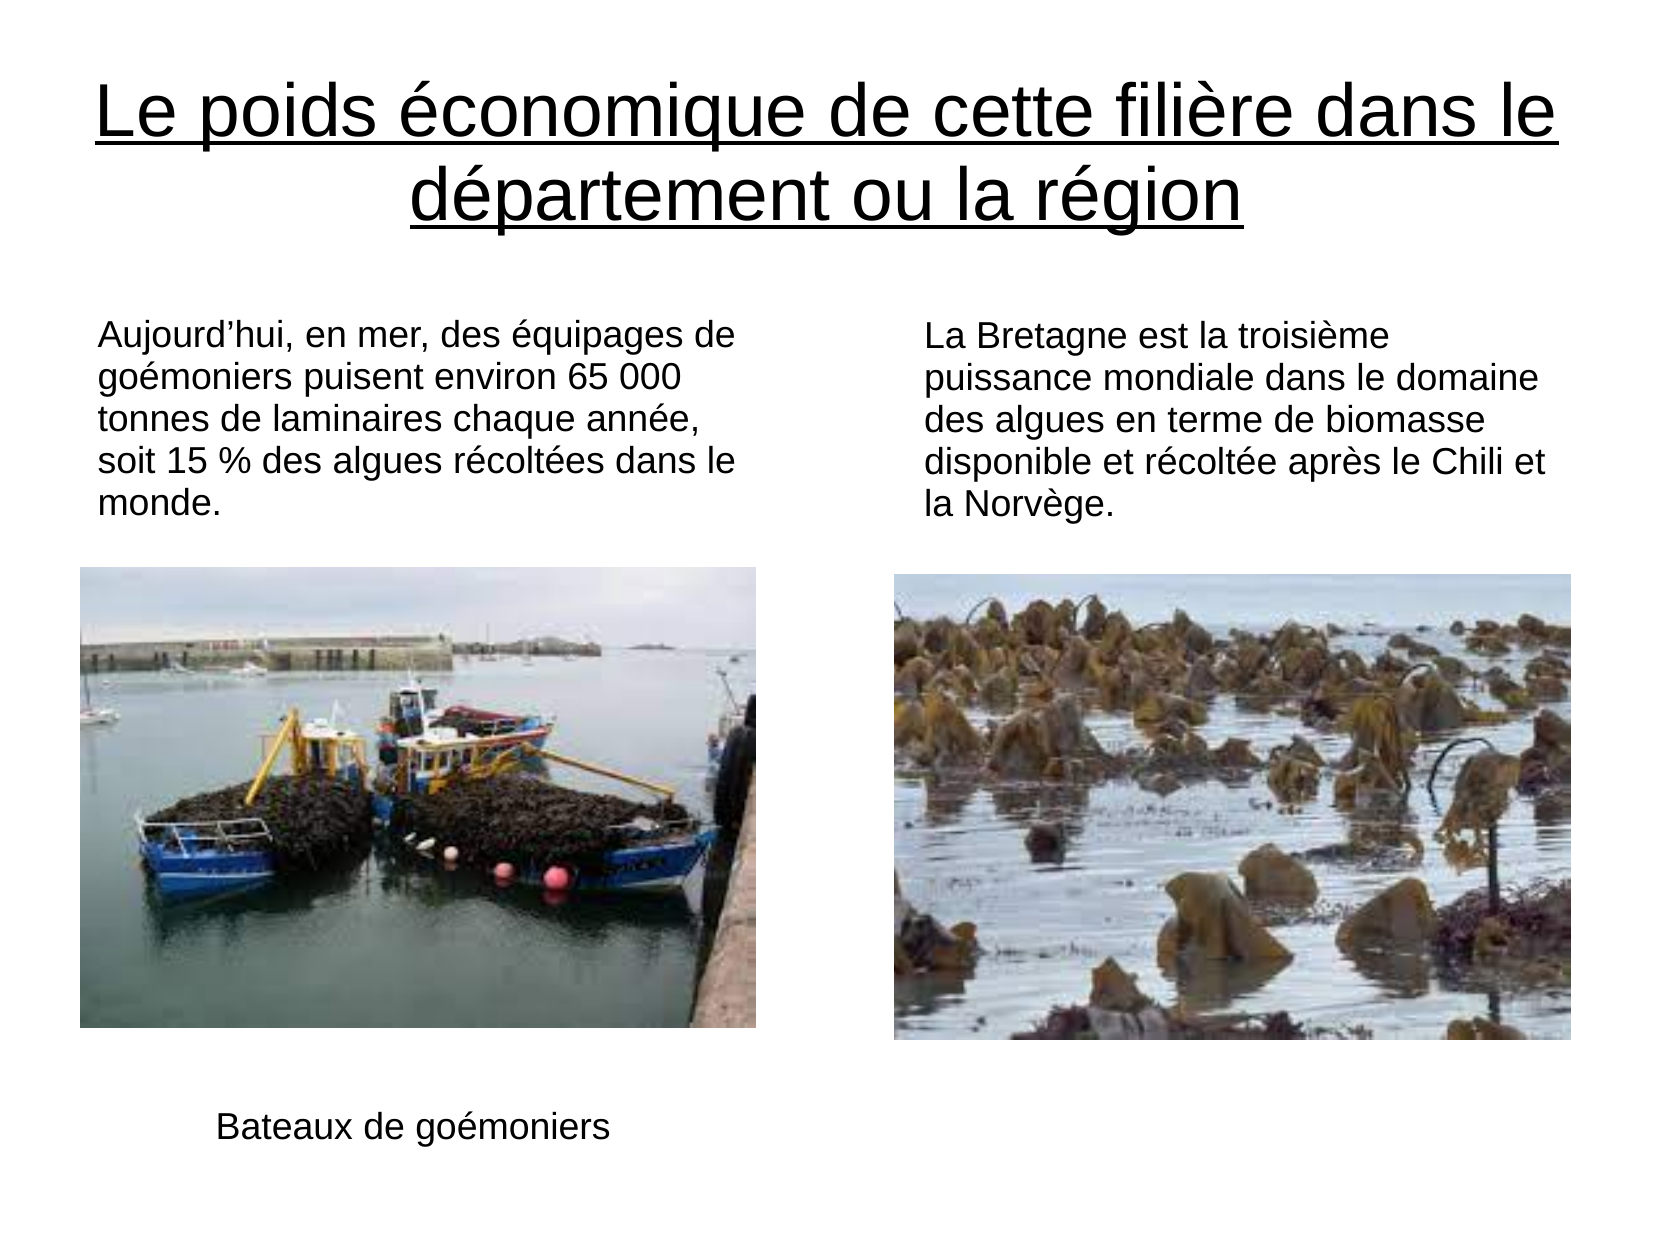

# Le poids économique de cette filière dans le département ou la région
Aujourd’hui, en mer, des équipages de goémoniers puisent environ 65 000 tonnes de laminaires chaque année, soit 15 % des algues récoltées dans le monde.
La Bretagne est la troisième puissance mondiale dans le domaine des algues en terme de biomasse disponible et récoltée après le Chili et la Norvège.
Bateaux de goémoniers